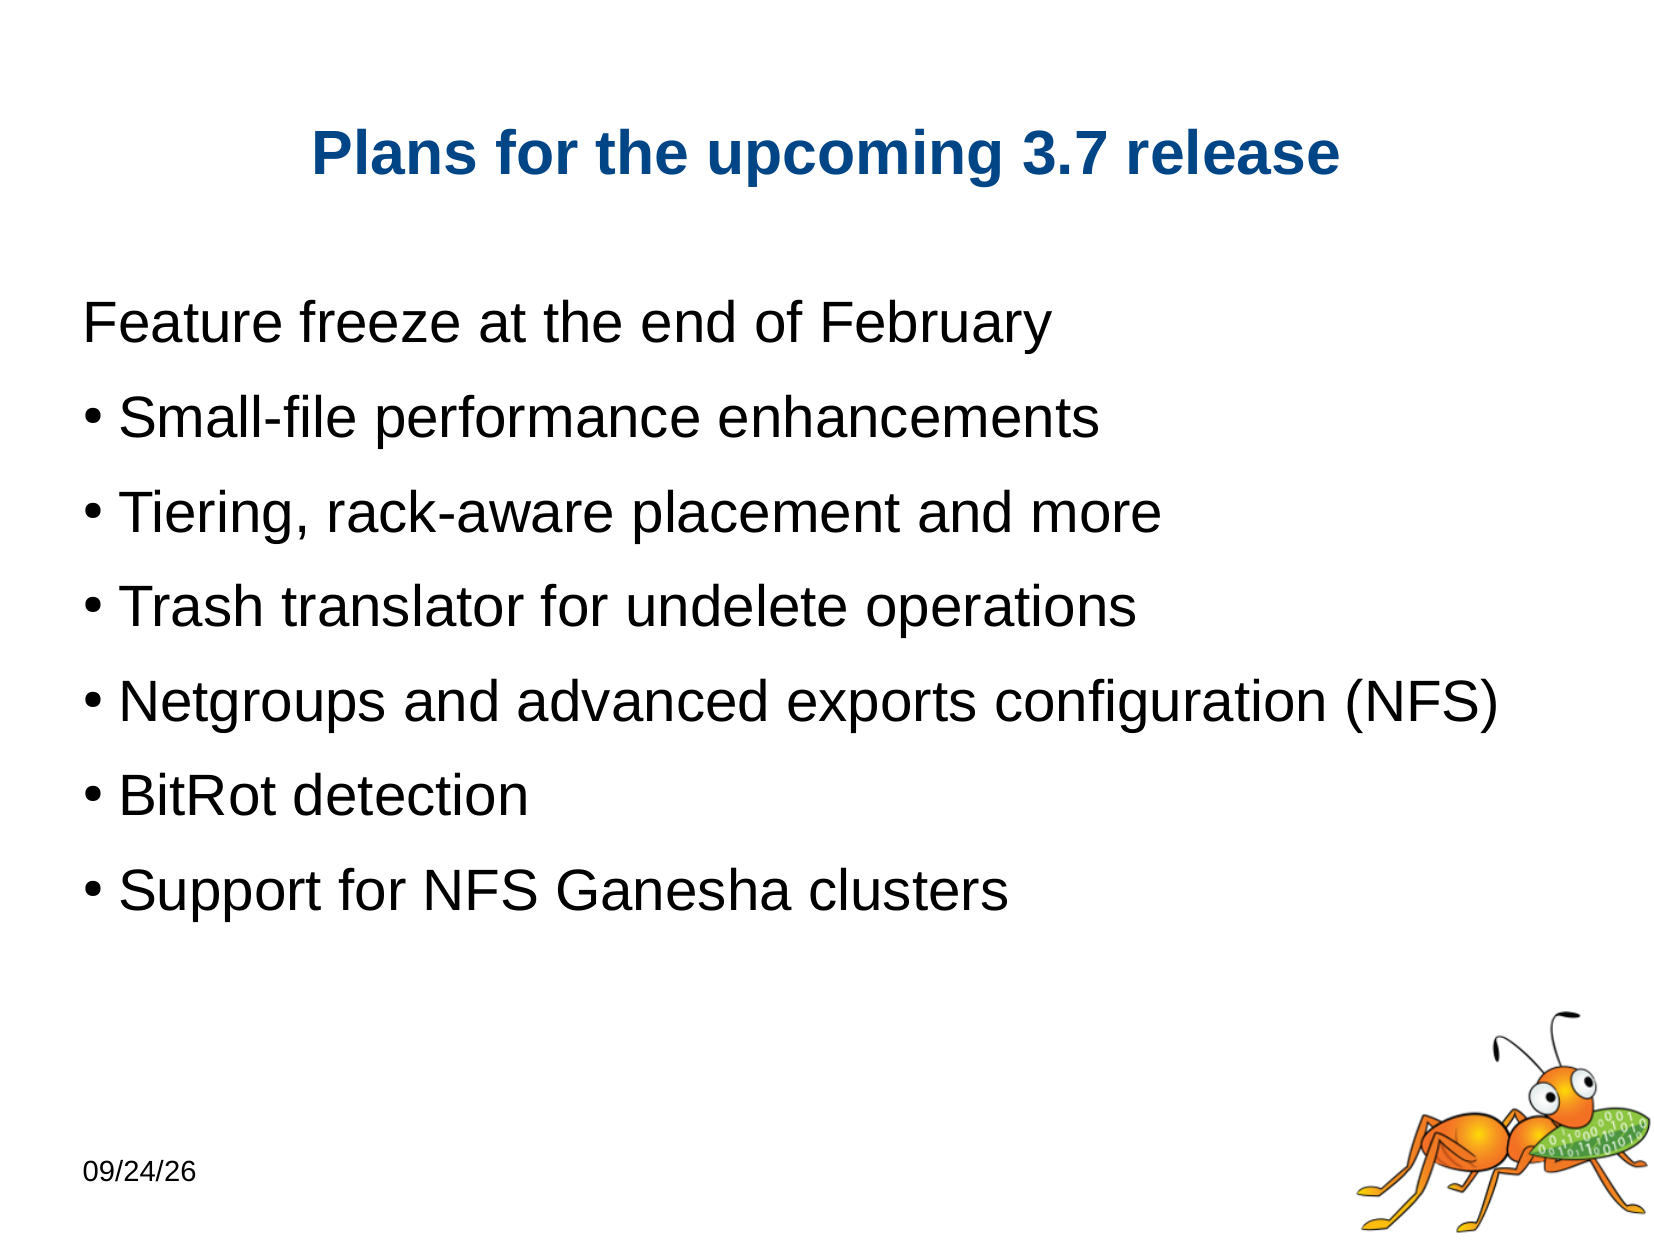

# Plans for the upcoming 3.7 release
Feature freeze at the end of February
Small-file performance enhancements
Tiering, rack-aware placement and more
Trash translator for undelete operations
Netgroups and advanced exports configuration (NFS)
BitRot detection
Support for NFS Ganesha clusters